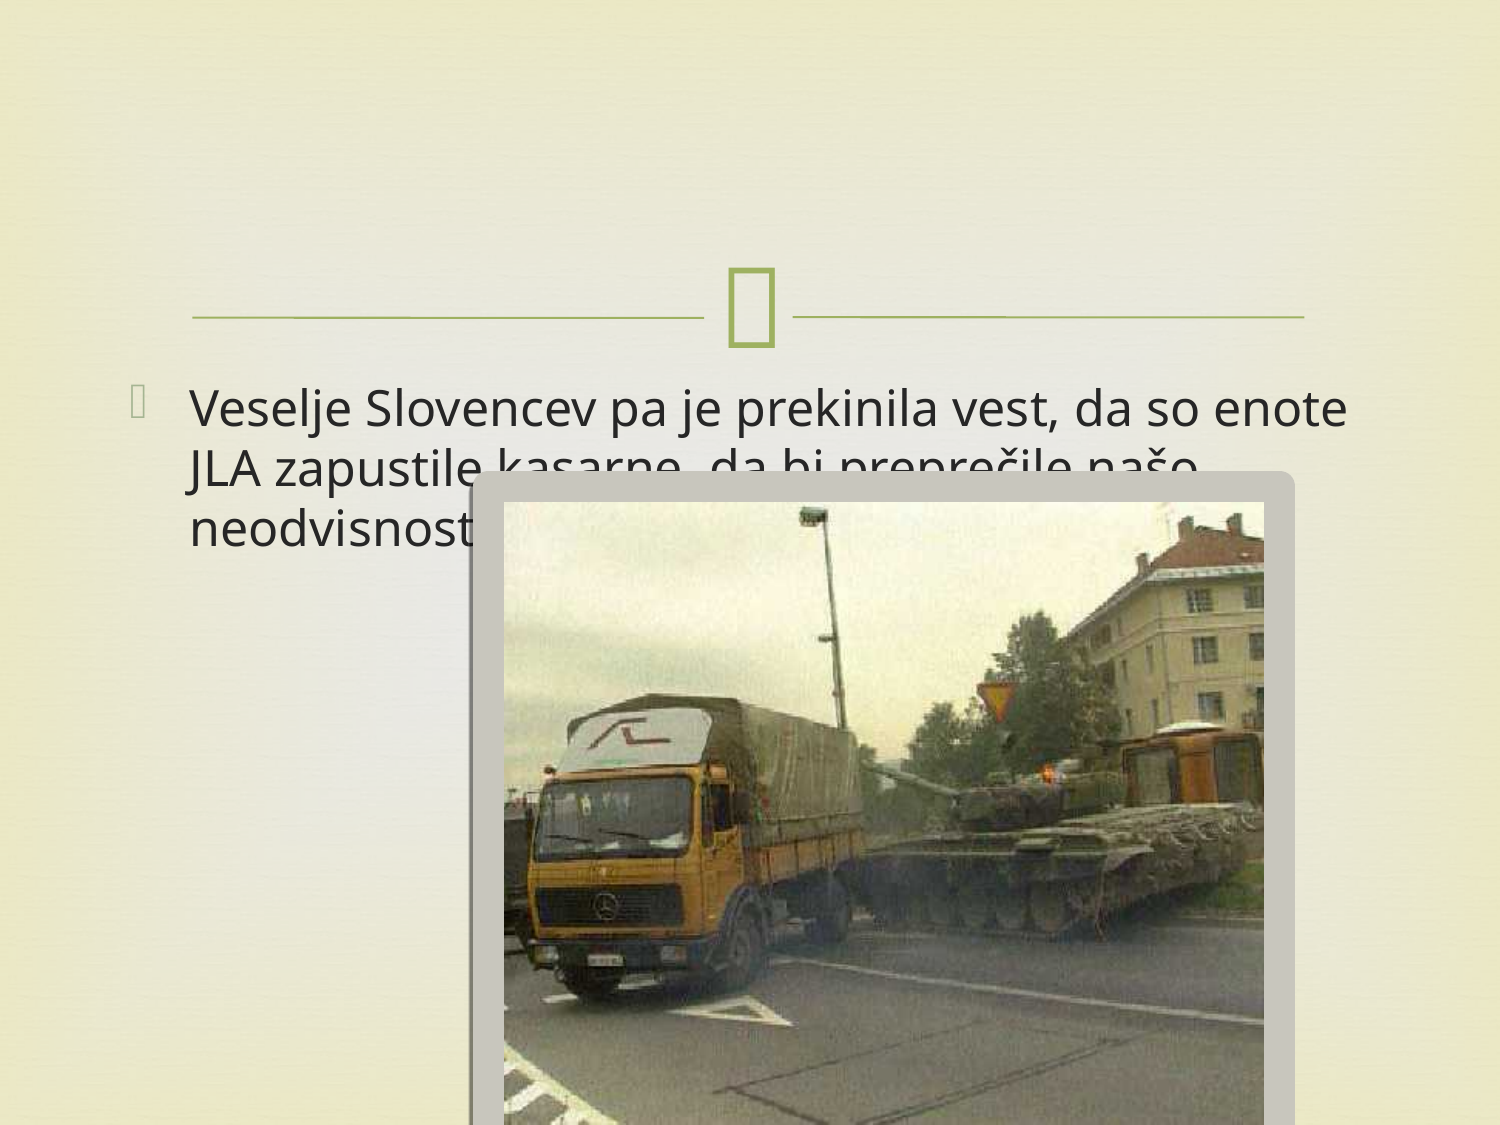

# Veselje Slovencev pa je prekinila vest, da so enote JLA zapustile kasarne, da bi preprečile našo neodvisnost